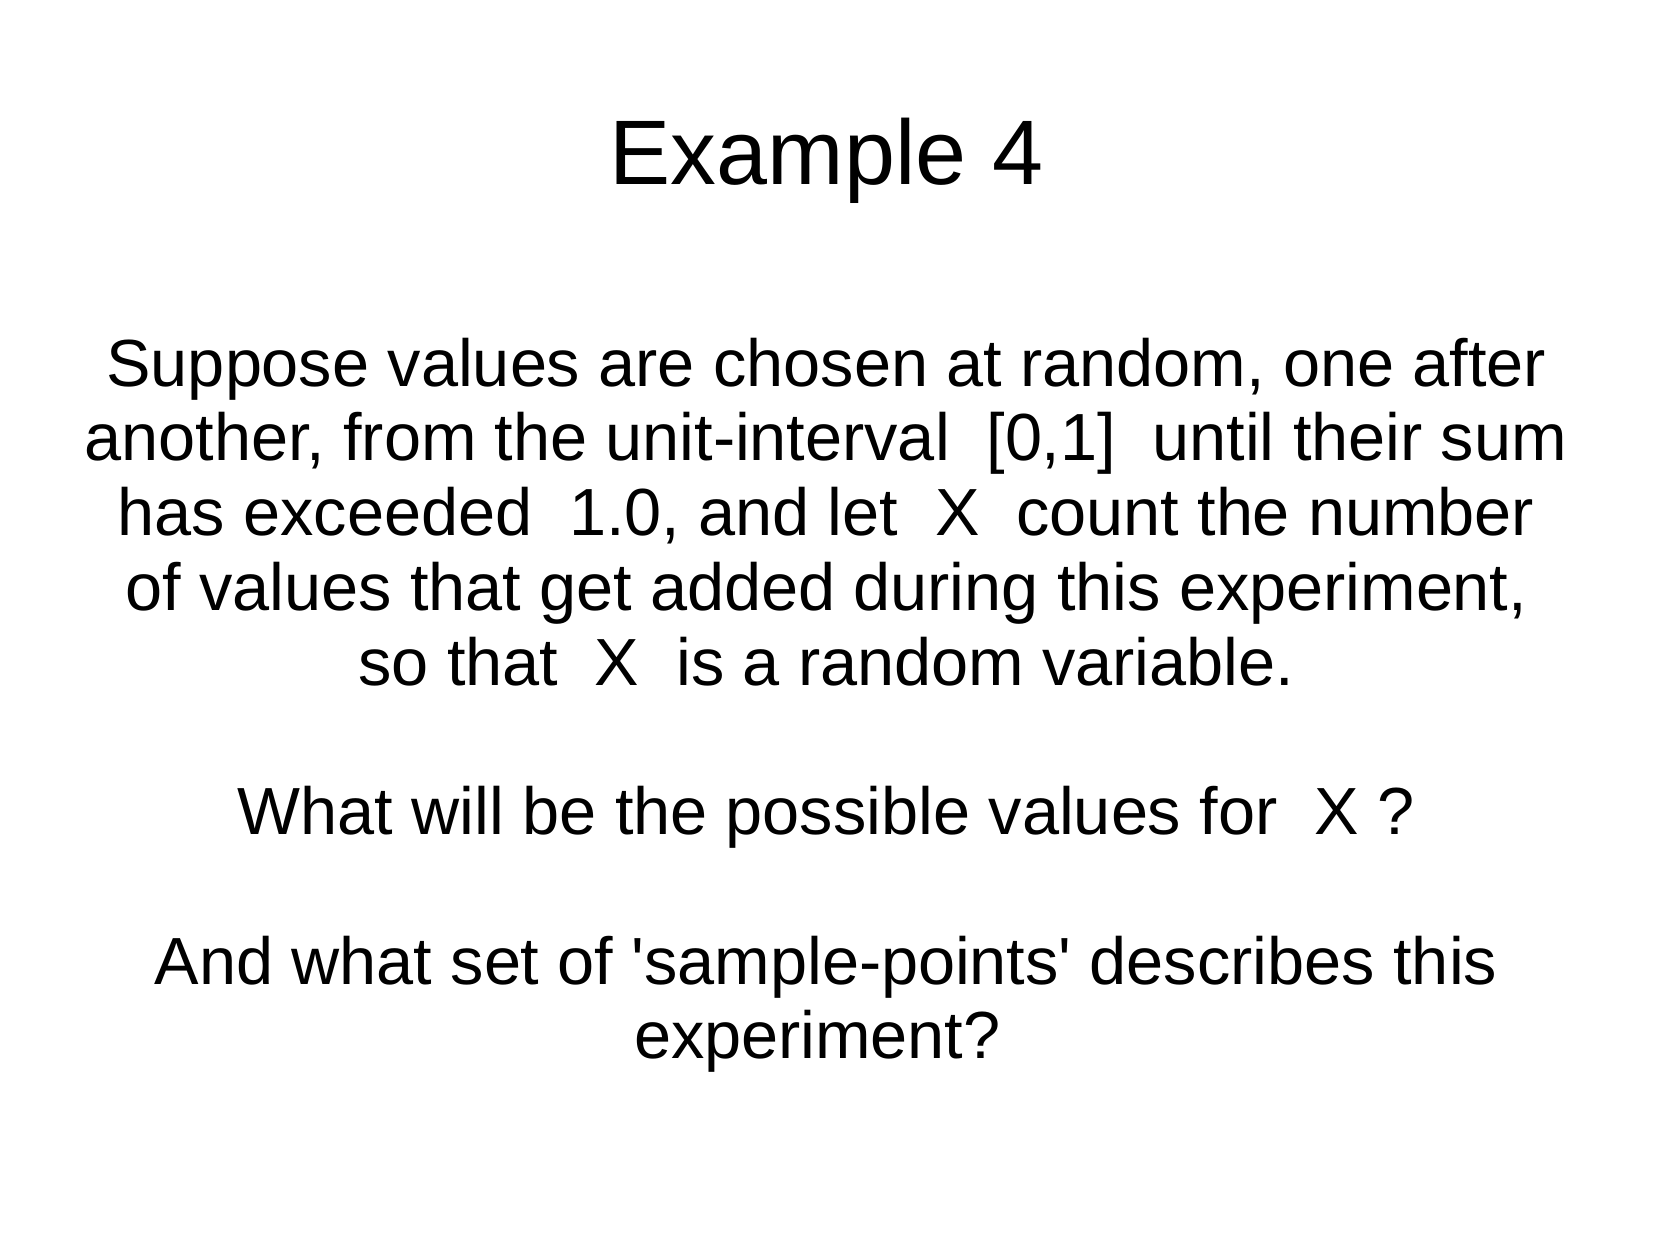

# Example 4
Suppose values are chosen at random, one after another, from the unit-interval [0,1] until their sum has exceeded 1.0, and let X count the number of values that get added during this experiment, so that X is a random variable.
What will be the possible values for X ?
And what set of 'sample-points' describes this experiment?